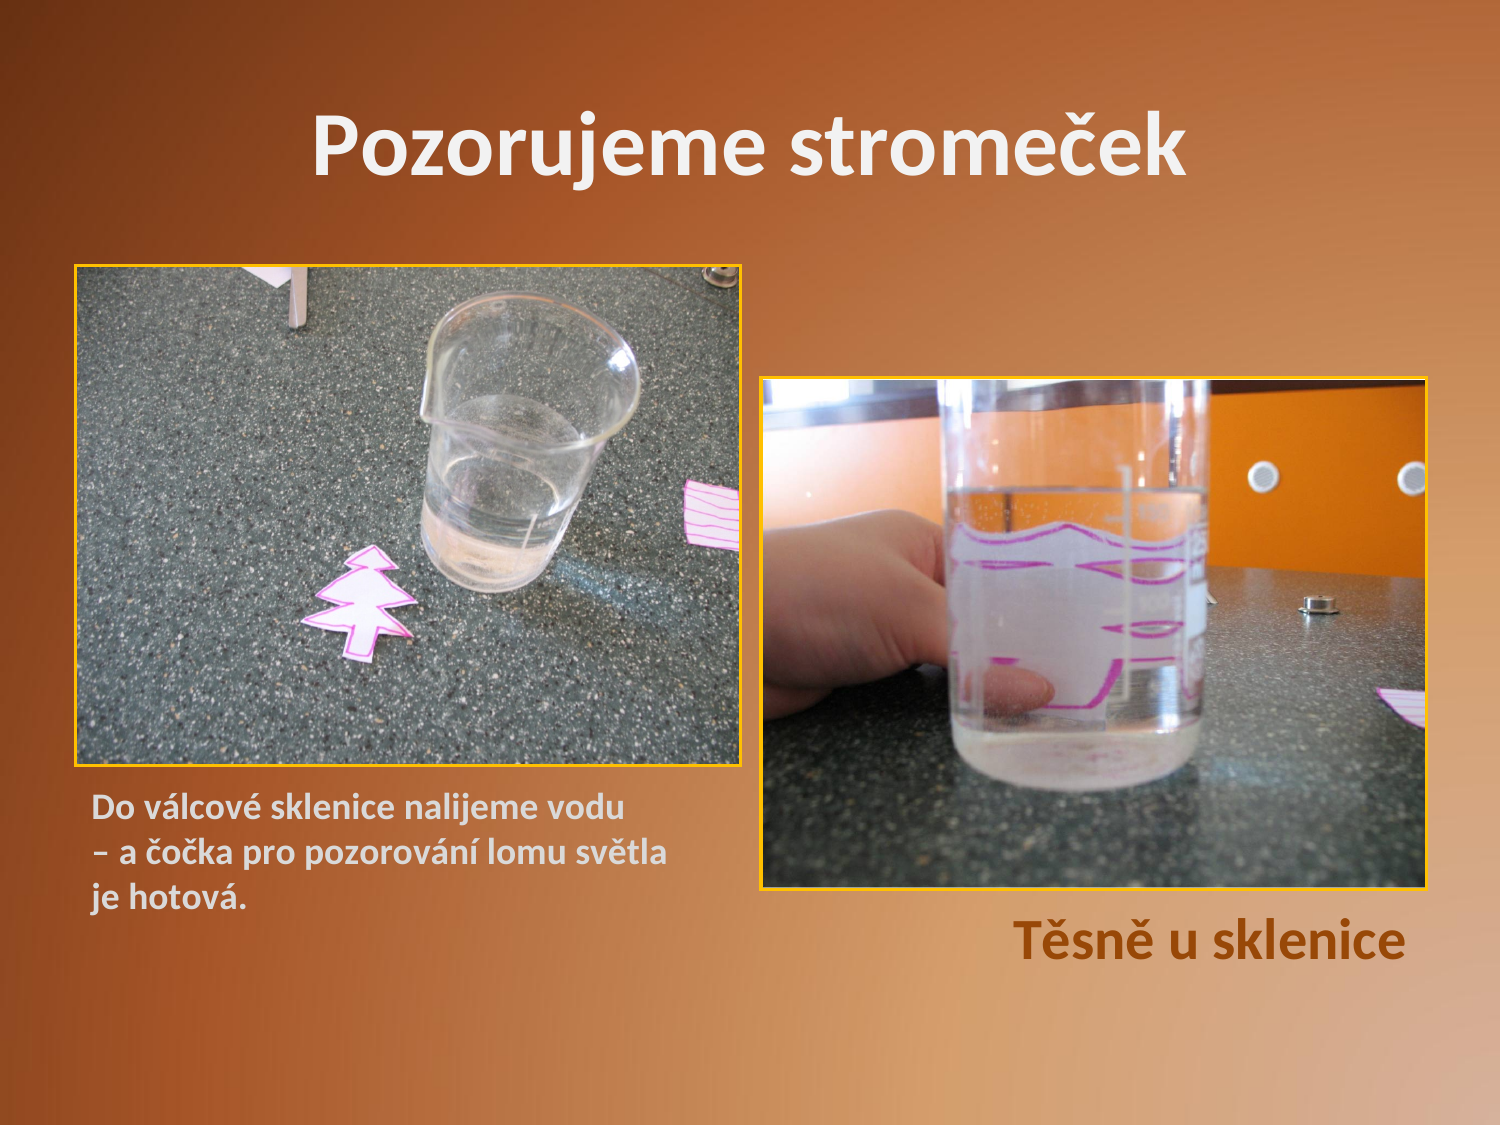

# Pozorujeme stromeček
Do válcové sklenice nalijeme vodu
– a čočka pro pozorování lomu světla
je hotová.
Těsně u sklenice